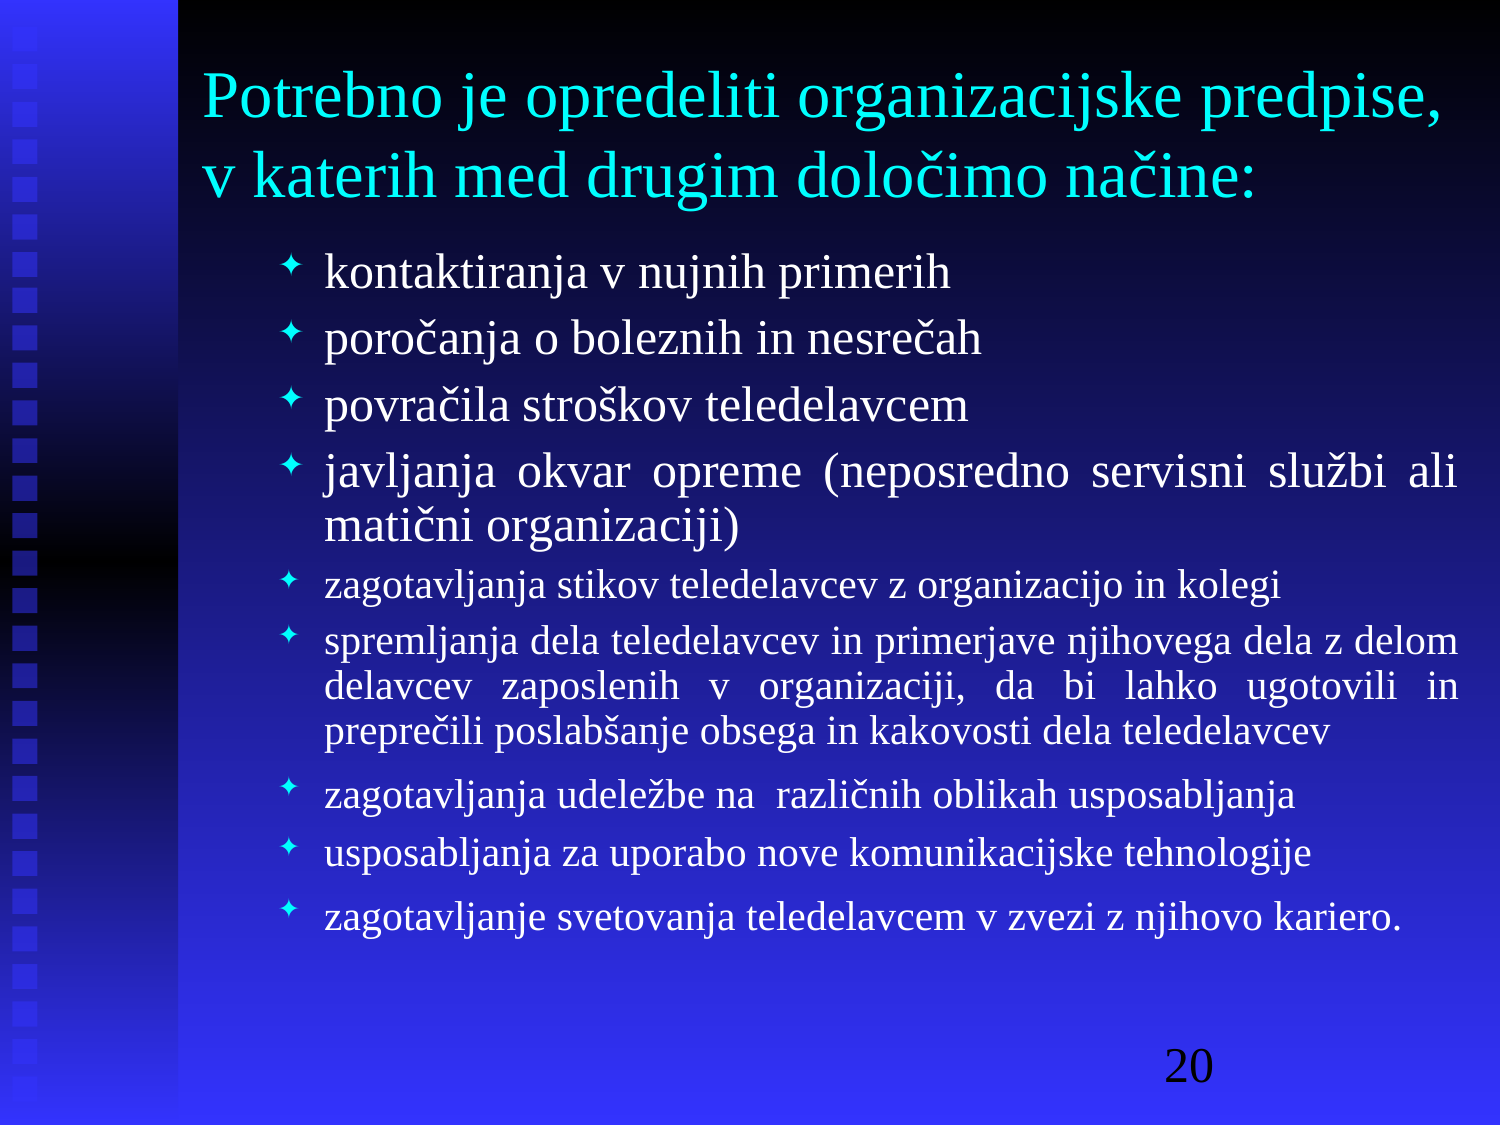

# Potrebno je opredeliti organizacijske predpise, v katerih med drugim določimo načine:
kontaktiranja v nujnih primerih
poročanja o boleznih in nesrečah
povračila stroškov teledelavcem
javljanja okvar opreme (neposredno servisni službi ali matični organizaciji)
zagotavljanja stikov teledelavcev z organizacijo in kolegi
spremljanja dela teledelavcev in primerjave njihovega dela z delom delavcev zaposlenih v organizaciji, da bi lahko ugotovili in preprečili poslabšanje obsega in kakovosti dela teledelavcev
zagotavljanja udeležbe na različnih oblikah usposabljanja
usposabljanja za uporabo nove komunikacijske tehnologije
zagotavljanje svetovanja teledelavcem v zvezi z njihovo kariero.
20